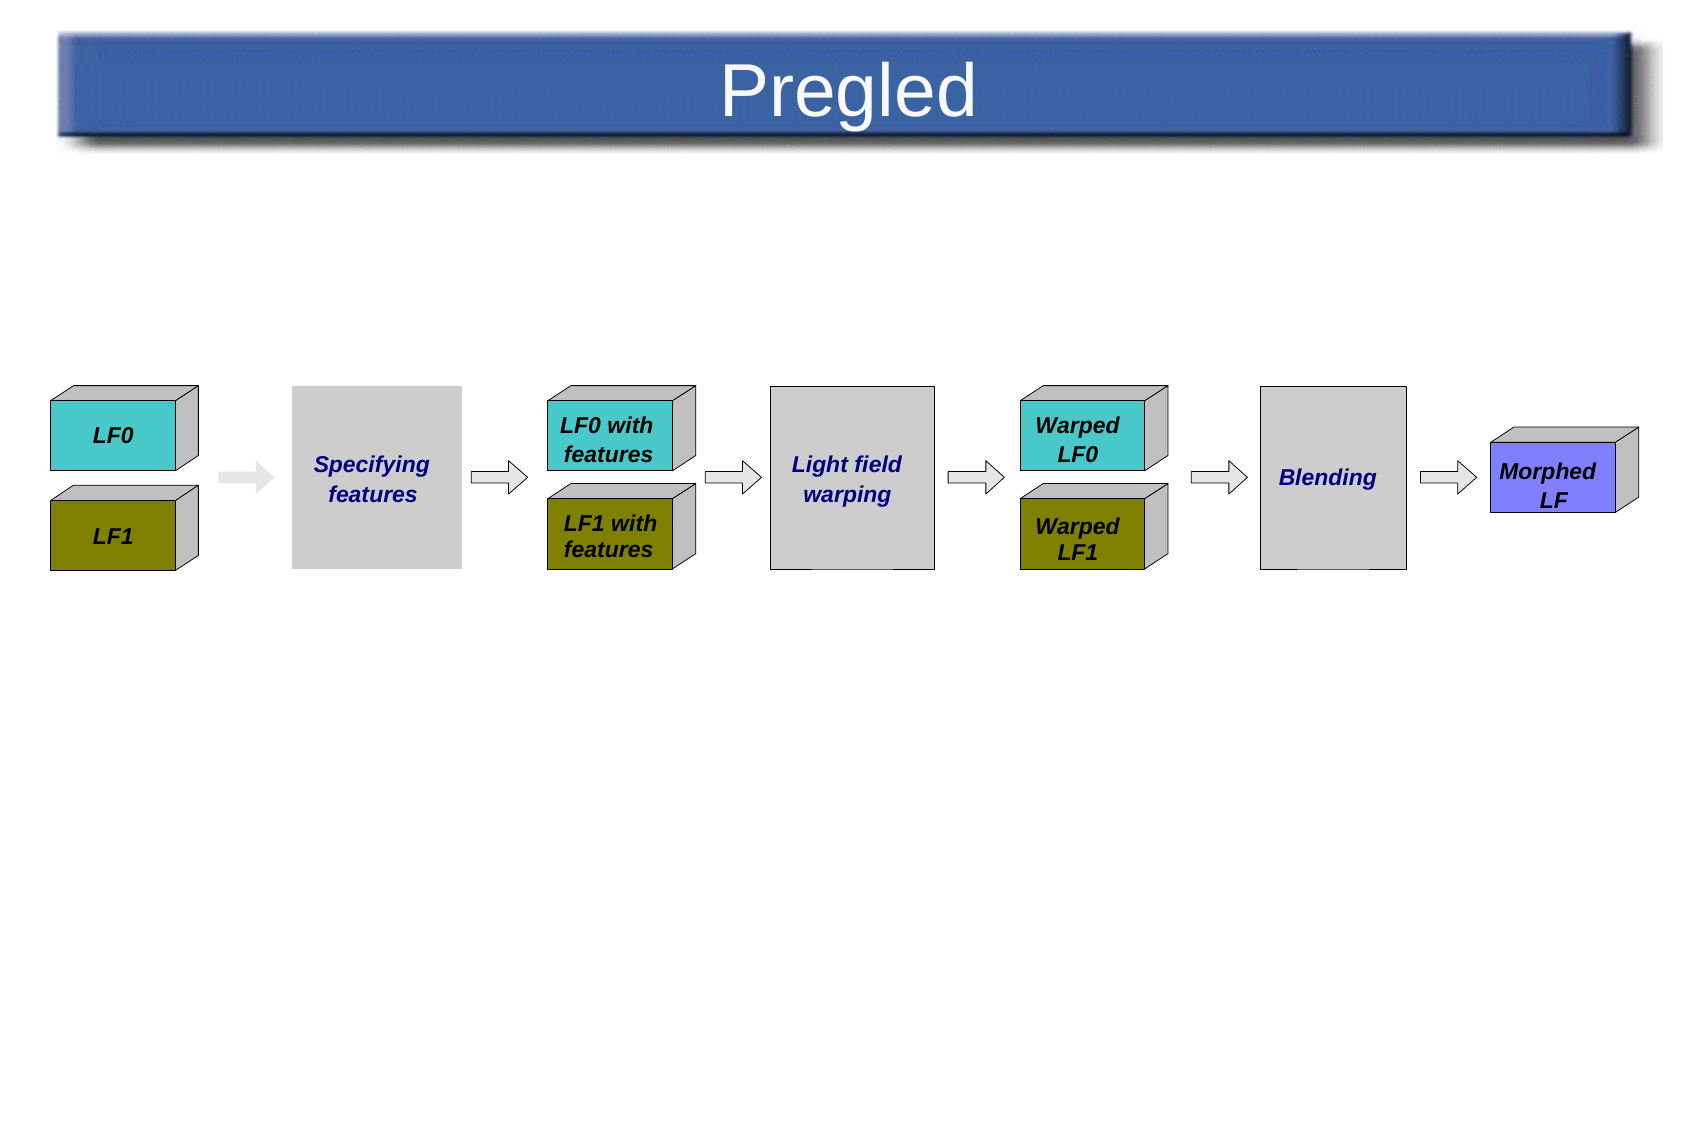

# Pregled
UI Component
LF0
LF1
LF0 with
features
LF1 with
features
Warped
LF0
Warped
LF1
Specifying
features
Light field
warping
Morphed
LF
Blending